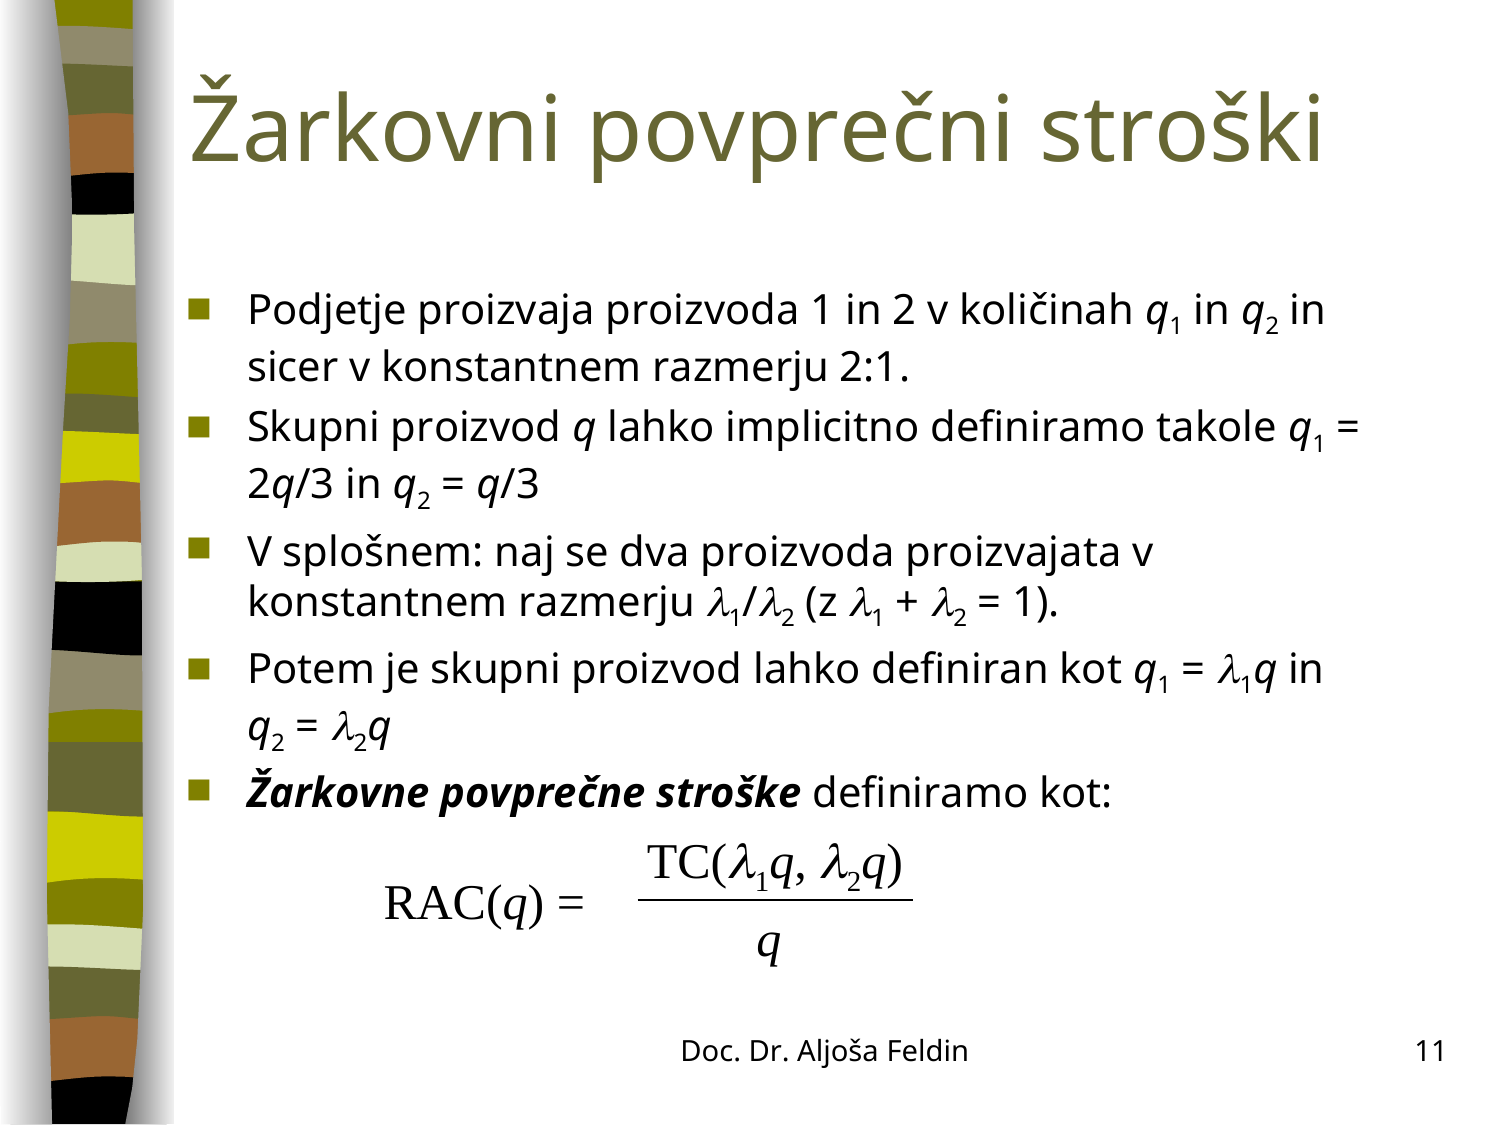

# Žarkovni povprečni stroški
Podjetje proizvaja proizvoda 1 in 2 v količinah q1 in q2 in sicer v konstantnem razmerju 2:1.
Skupni proizvod q lahko implicitno definiramo takole q1 = 2q/3 in q2 = q/3
V splošnem: naj se dva proizvoda proizvajata v konstantnem razmerju 1/2 (z 1 + 2 = 1).
Potem je skupni proizvod lahko definiran kot q1 = 1q in q2 = 2q
Žarkovne povprečne stroške definiramo kot:
TC(1q, 2q)
RAC(q) =
q
Doc. Dr. Aljoša Feldin